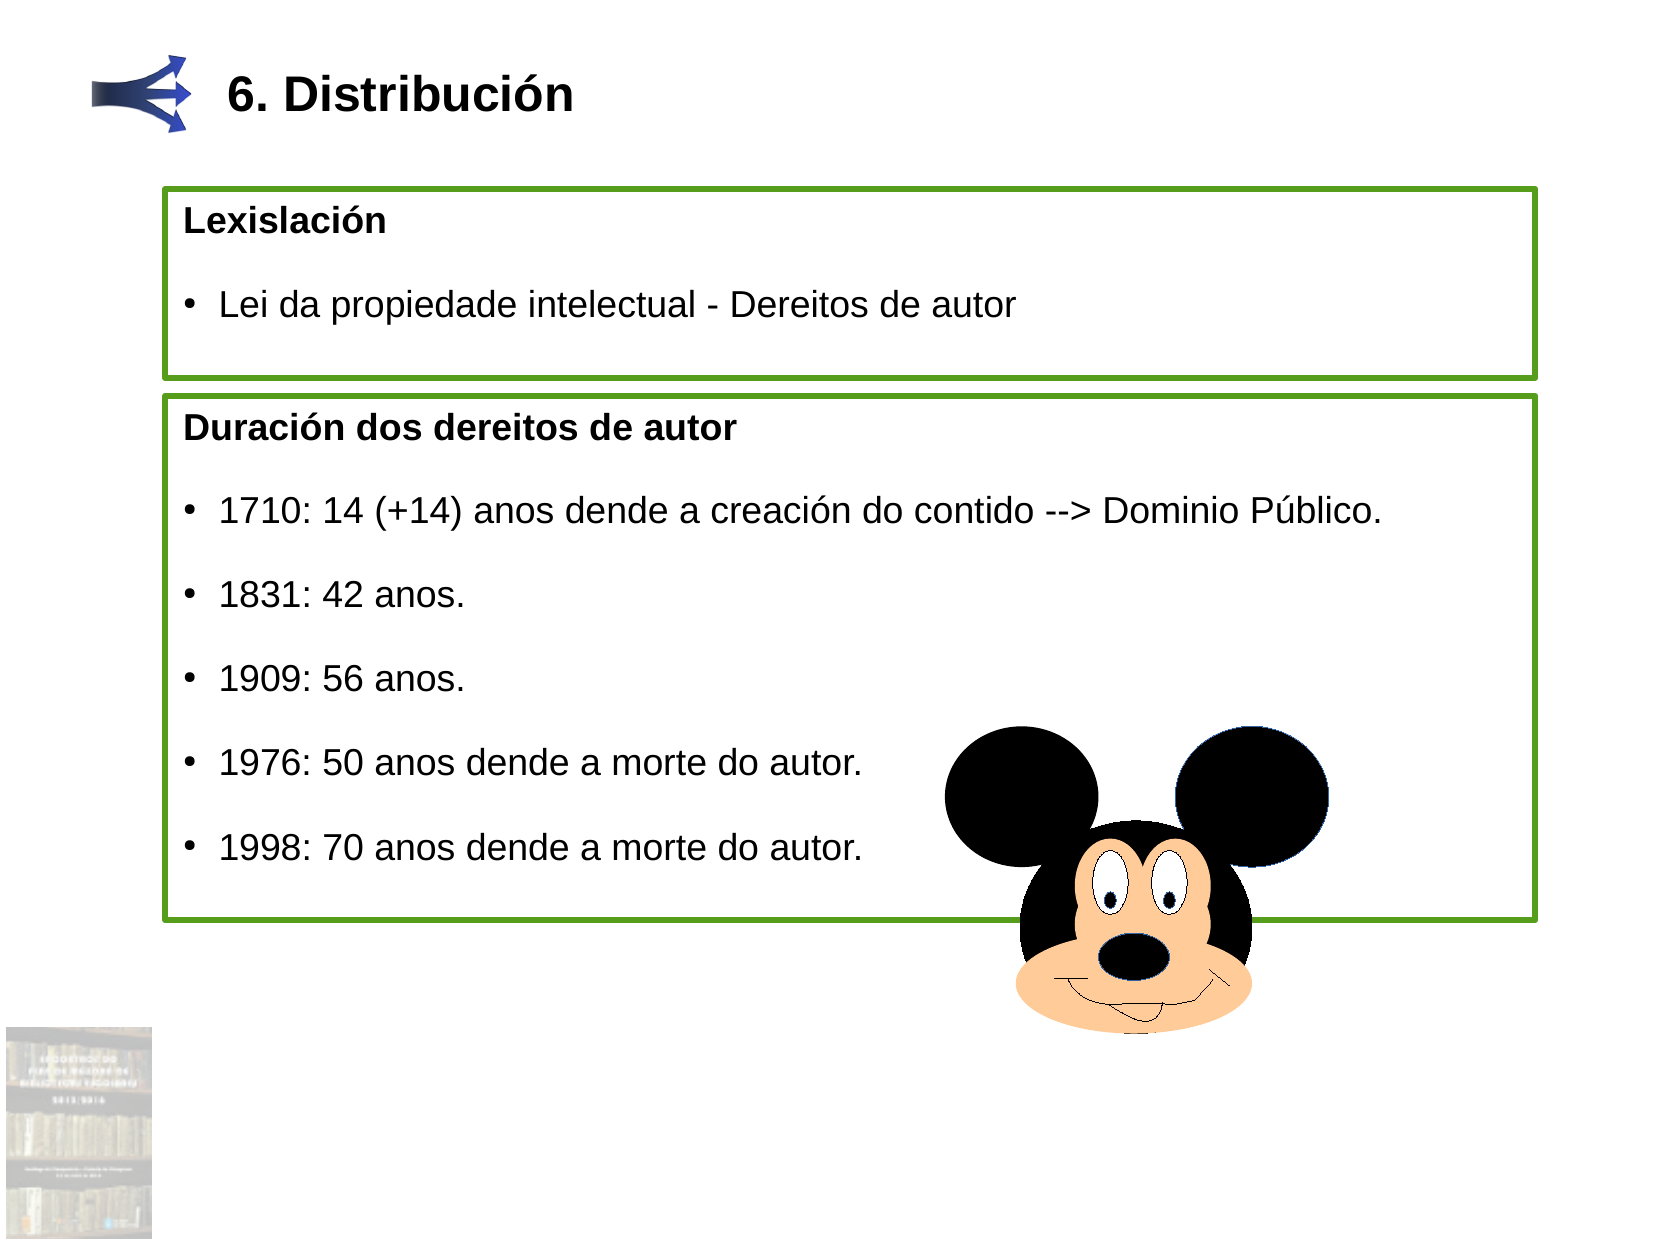

6. Distribución
Lexislación
Lei da propiedade intelectual - Dereitos de autor
Duración dos dereitos de autor
1710: 14 (+14) anos dende a creación do contido --> Dominio Público.
1831: 42 anos.
1909: 56 anos.
1976: 50 anos dende a morte do autor.
1998: 70 anos dende a morte do autor.